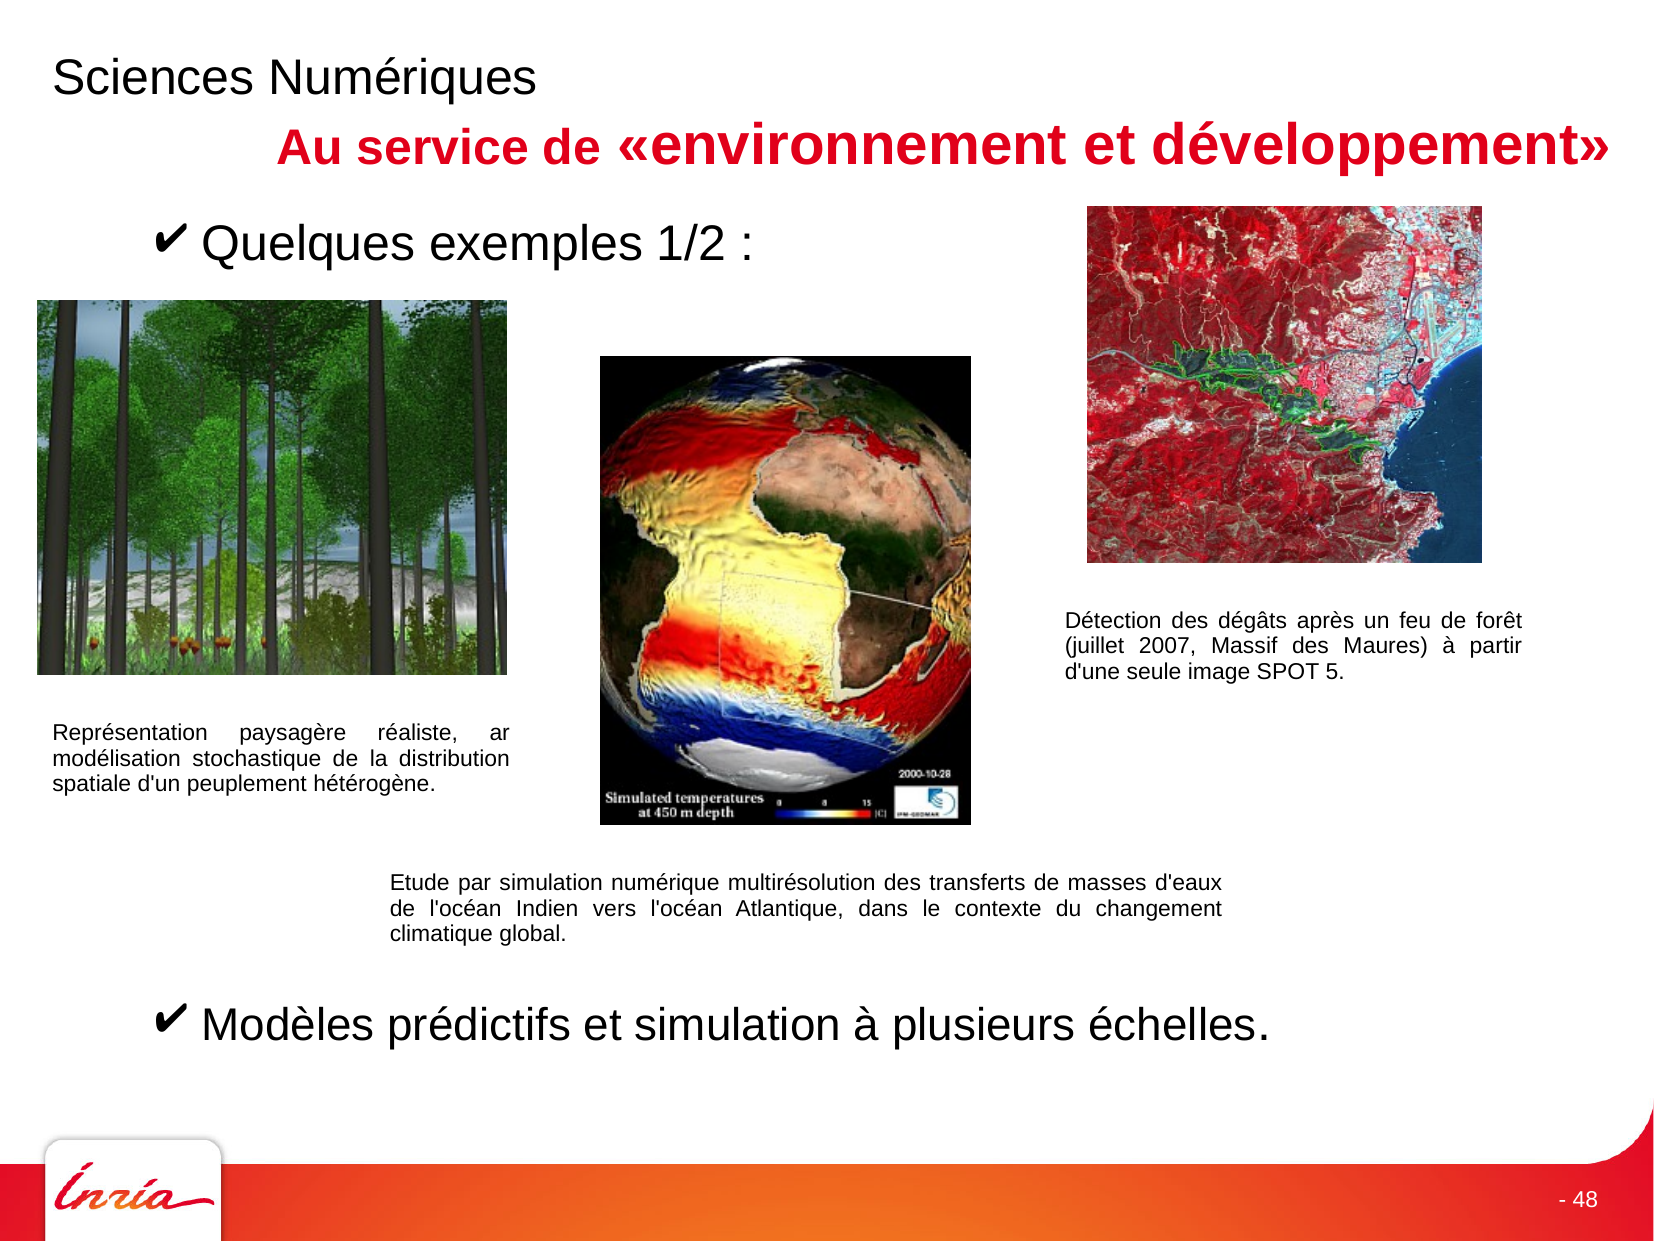

# Au service de «environnement et développement»
Sciences Numériques
 Quelques exemples 1/2 :
 Modèles prédictifs et simulation à plusieurs échelles.
Détection des dégâts après un feu de forêt (juillet 2007, Massif des Maures) à partir d'une seule image SPOT 5.
Représentation paysagère réaliste, ar modélisation stochastique de la distribution spatiale d'un peuplement hétérogène.
Etude par simulation numérique multirésolution des transferts de masses d'eaux de l'océan Indien vers l'océan Atlantique, dans le contexte du changement climatique global.